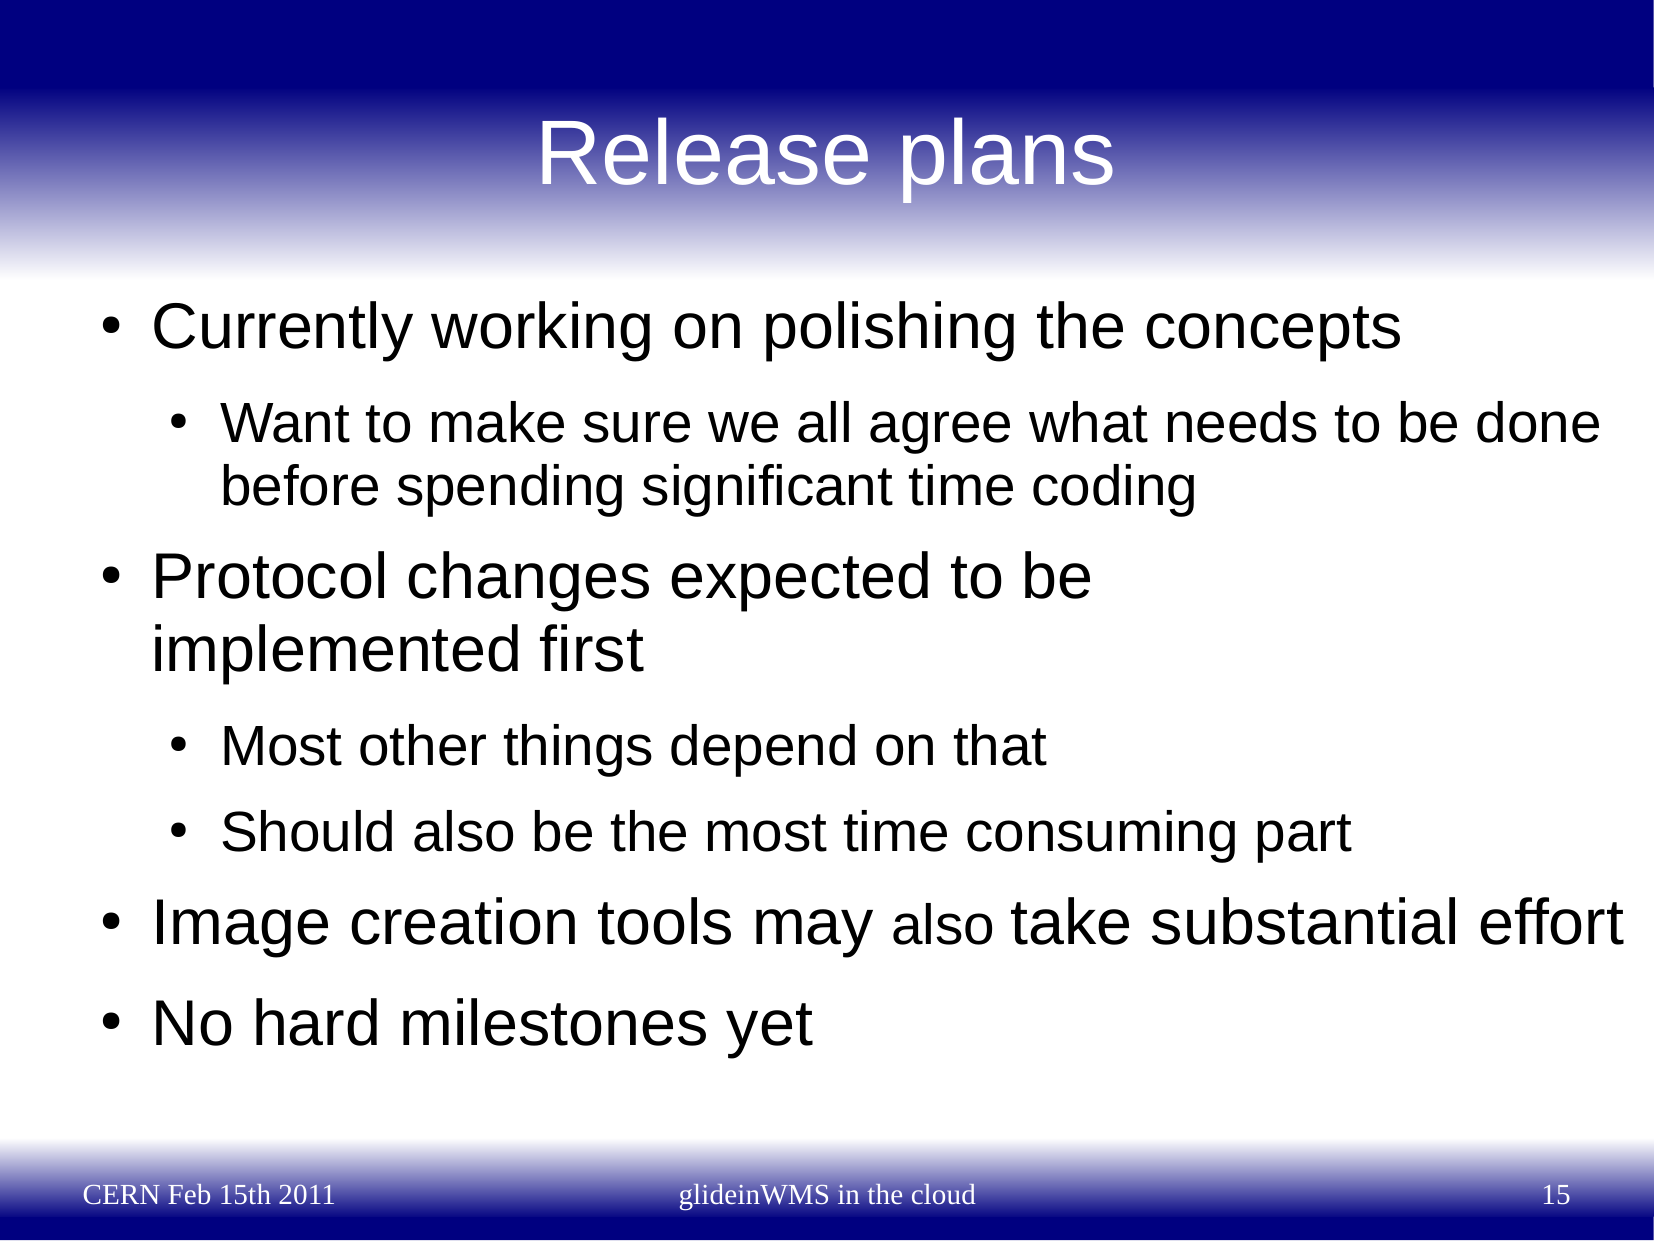

# Release plans
Currently working on polishing the concepts
Want to make sure we all agree what needs to be done before spending significant time coding
Protocol changes expected to be
implemented first
Most other things depend on that
Should also be the most time consuming part
Image creation tools may also take substantial effort
No hard milestones yet
CERN Feb 15th 2011
glideinWMS in the cloud
15